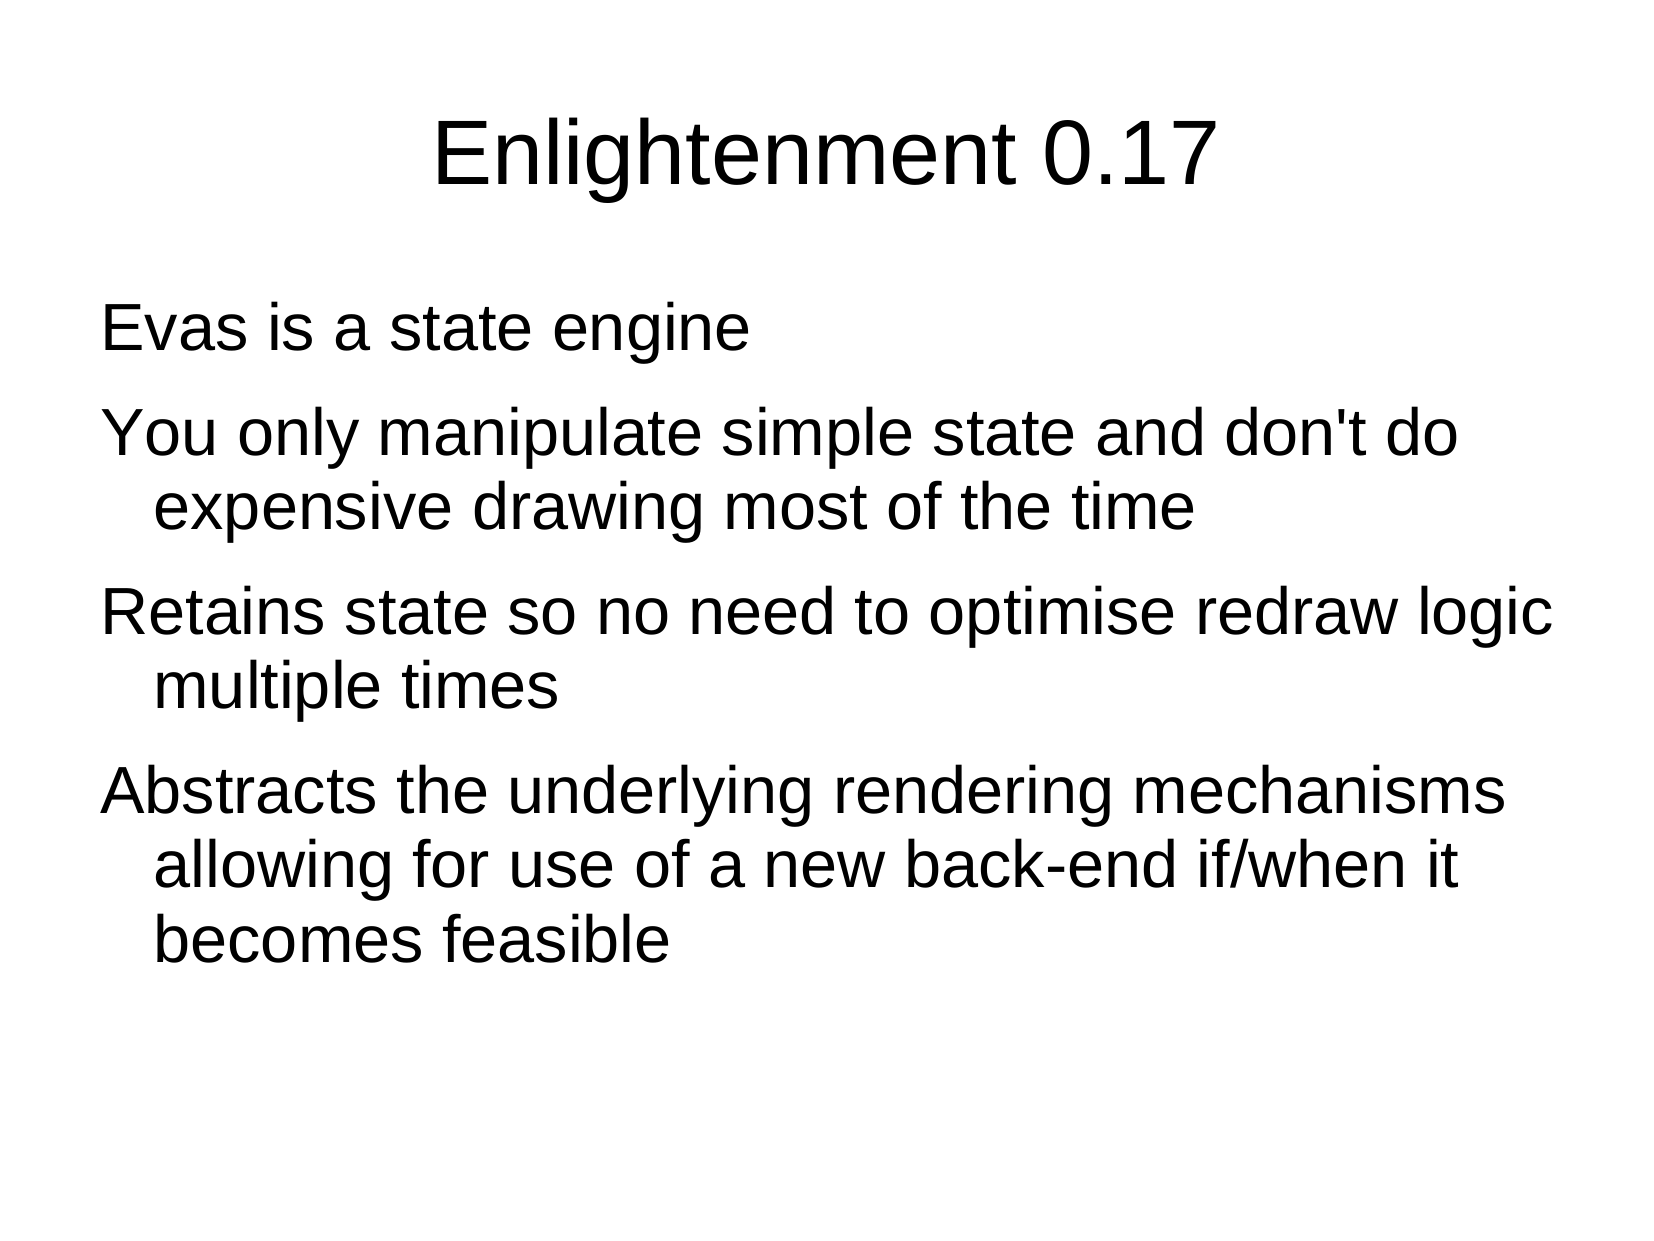

# Enlightenment 0.17
Evas is a state engine
You only manipulate simple state and don't do expensive drawing most of the time
Retains state so no need to optimise redraw logic multiple times
Abstracts the underlying rendering mechanisms allowing for use of a new back-end if/when it becomes feasible